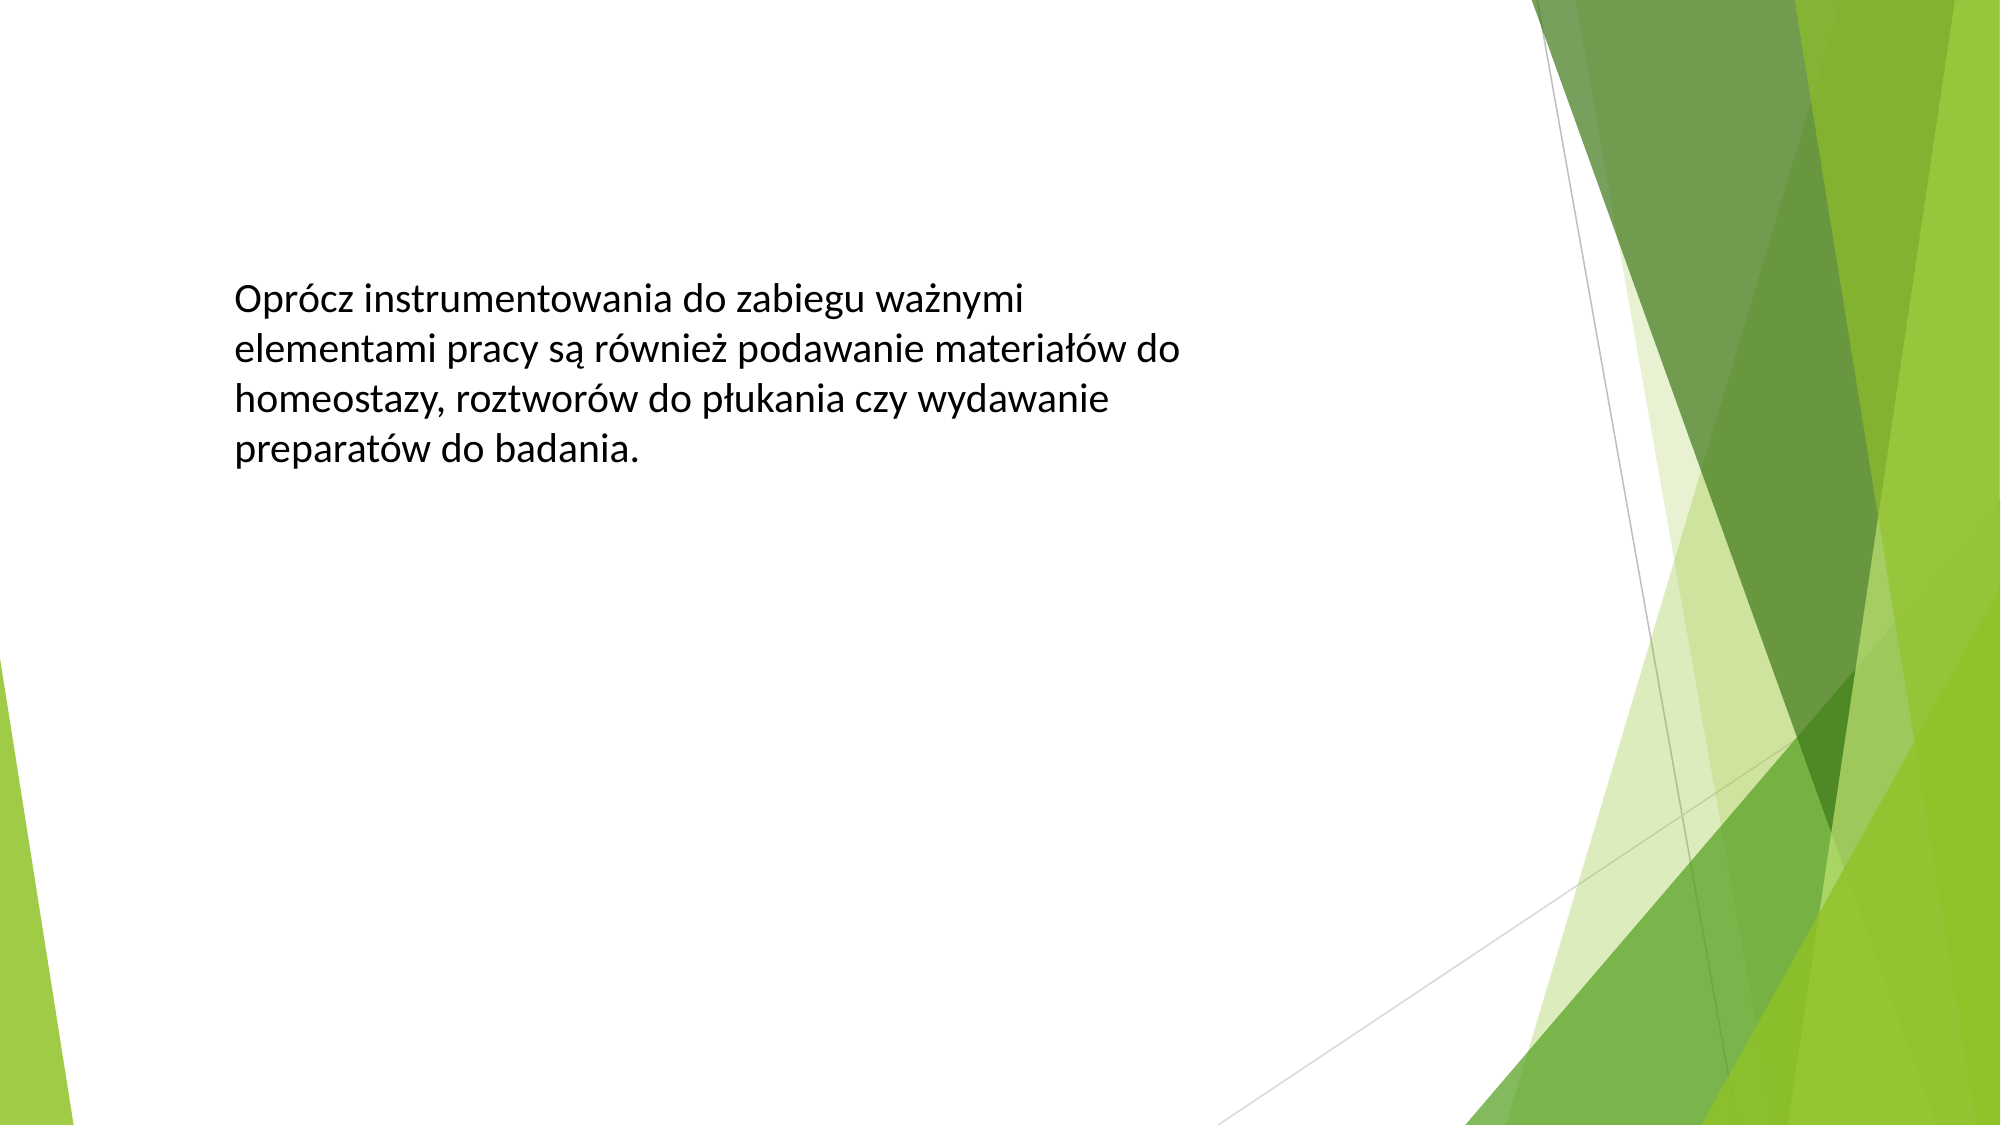

Oprócz instrumentowania do zabiegu ważnymi elementami pracy są również podawanie materiałów do homeostazy, roztworów do płukania czy wydawanie preparatów do badania.